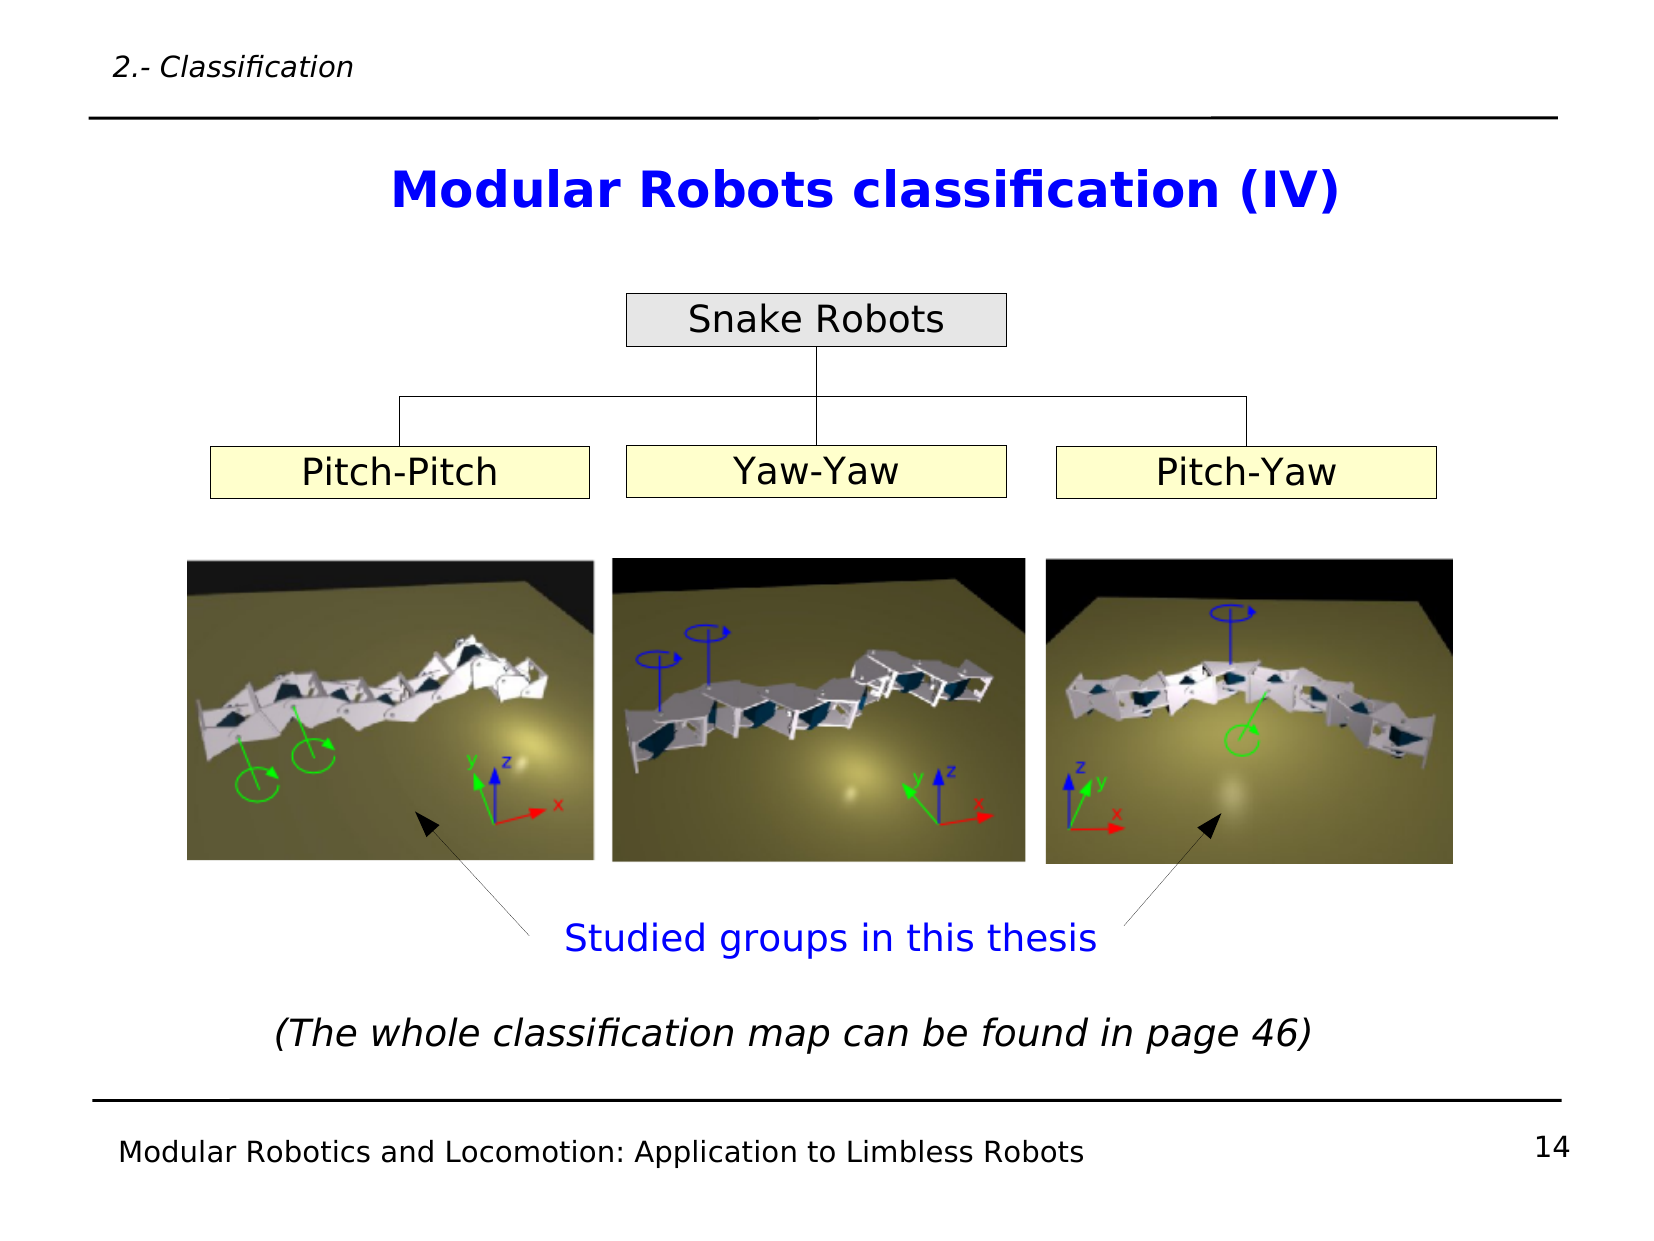

2.- Classification
Modular Robots classification (IV)
Snake Robots
Yaw-Yaw
Pitch-Yaw
Pitch-Pitch
Studied groups in this thesis
(The whole classification map can be found in page 46)
Modular Robotics and Locomotion: Application to Limbless Robots
14